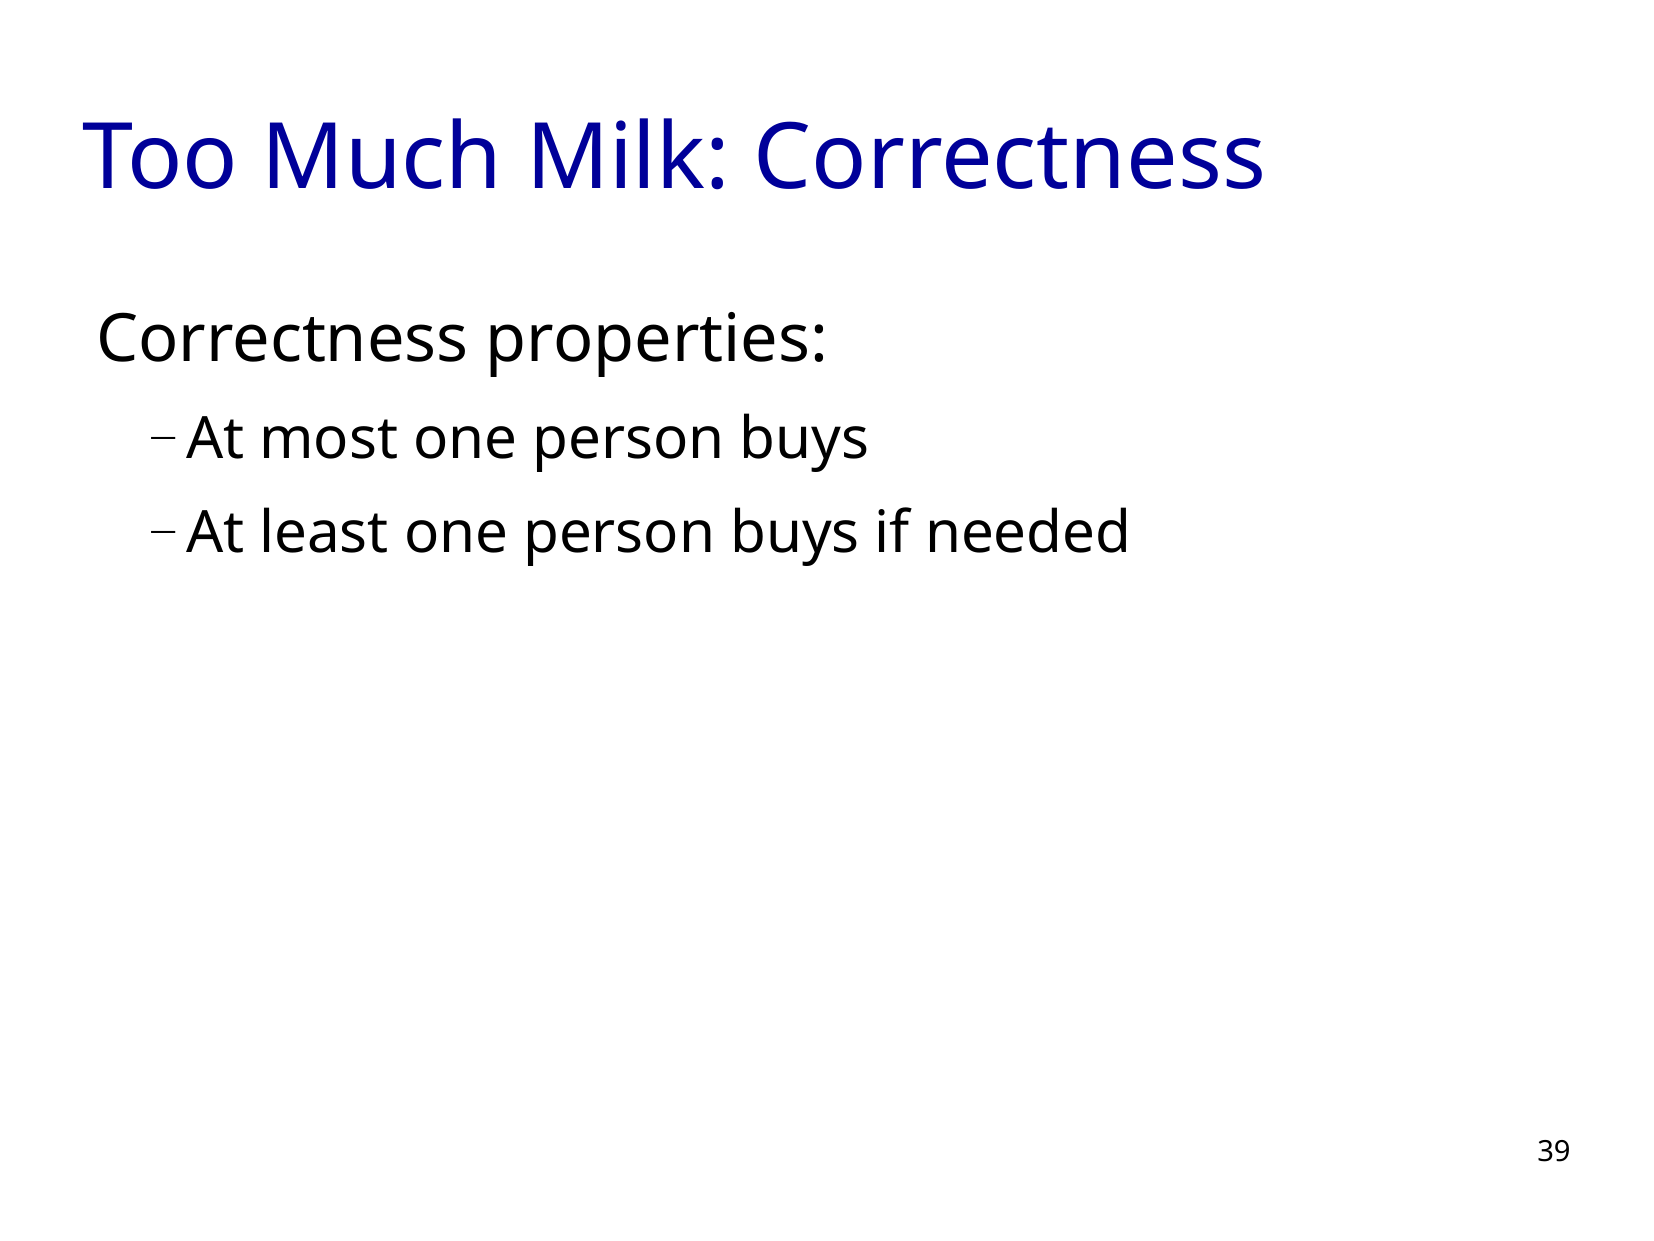

# Too Much Milk: Correctness
Correctness properties:
At most one person buys
At least one person buys if needed
39